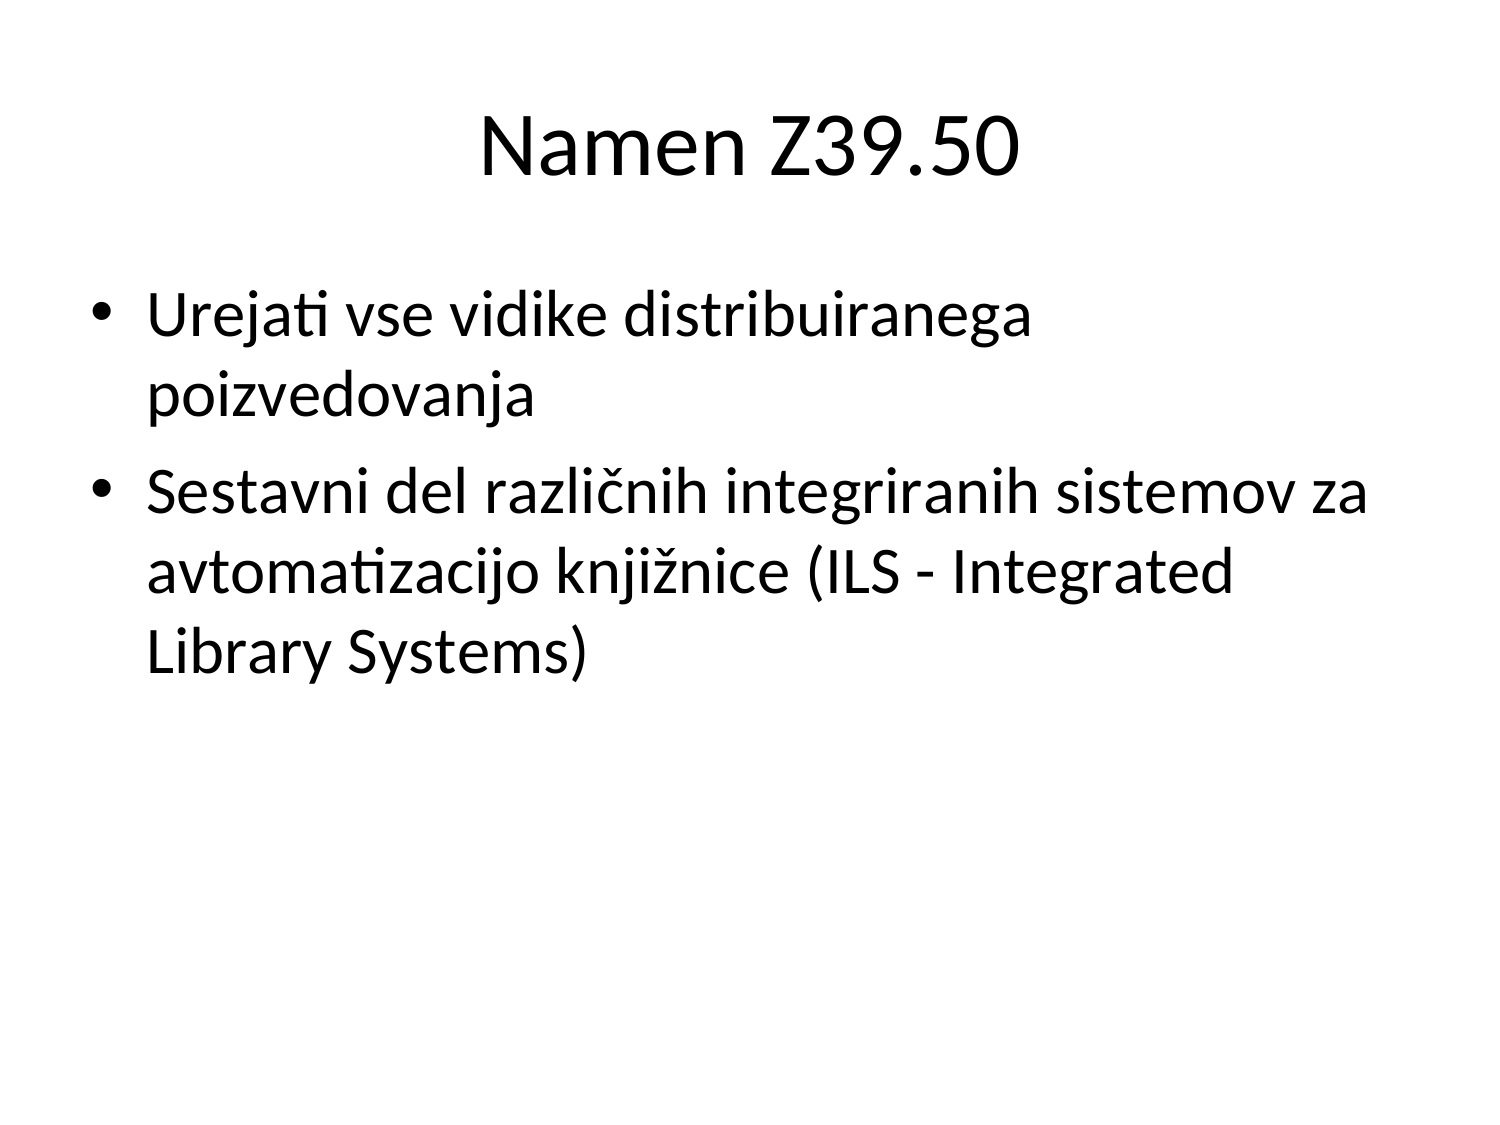

# Namen Z39.50
Urejati vse vidike distribuiranega poizvedovanja
Sestavni del različnih integriranih sistemov za avtomatizacijo knjižnice (ILS - Integrated Library Systems)